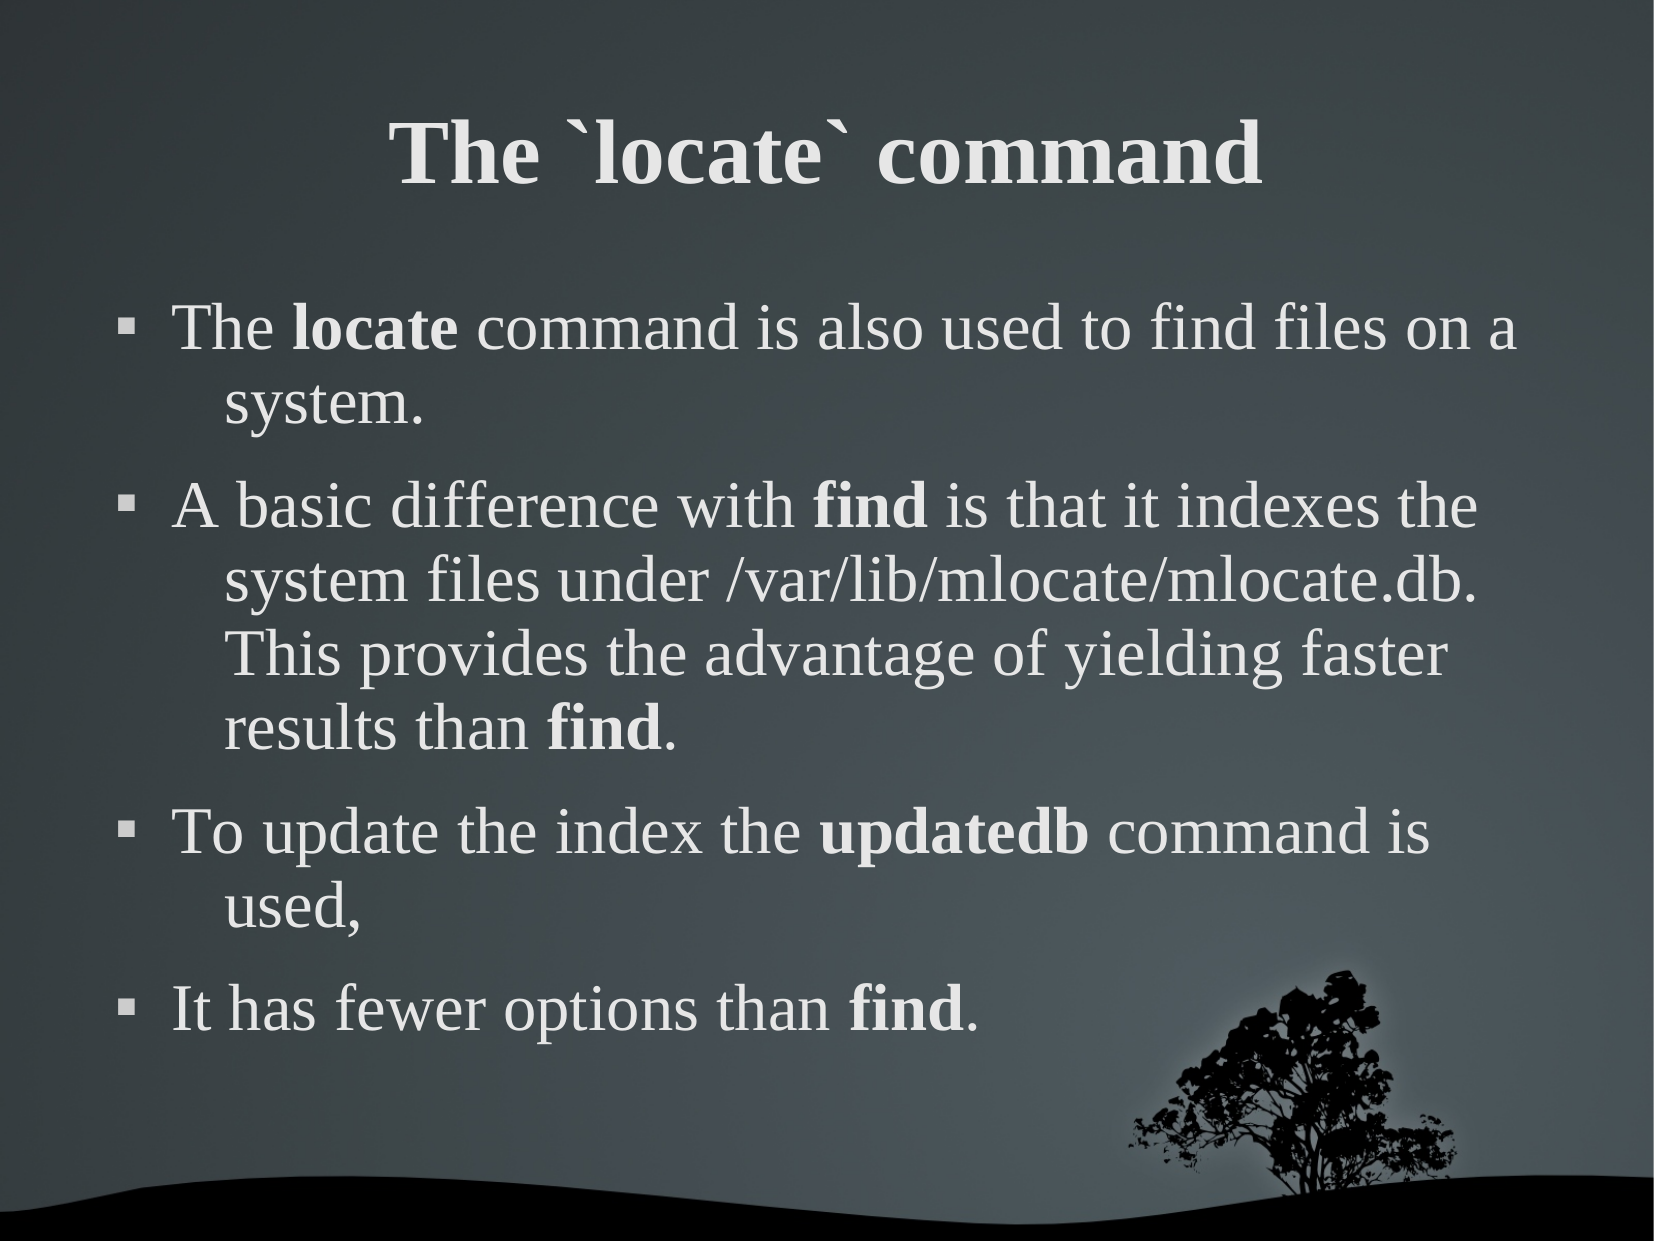

# The `locate` command
The locate command is also used to find files on a system.
A basic difference with find is that it indexes the system files under /var/lib/mlocate/mlocate.db. This provides the advantage of yielding faster results than find.
To update the index the updatedb command is used,
It has fewer options than find.